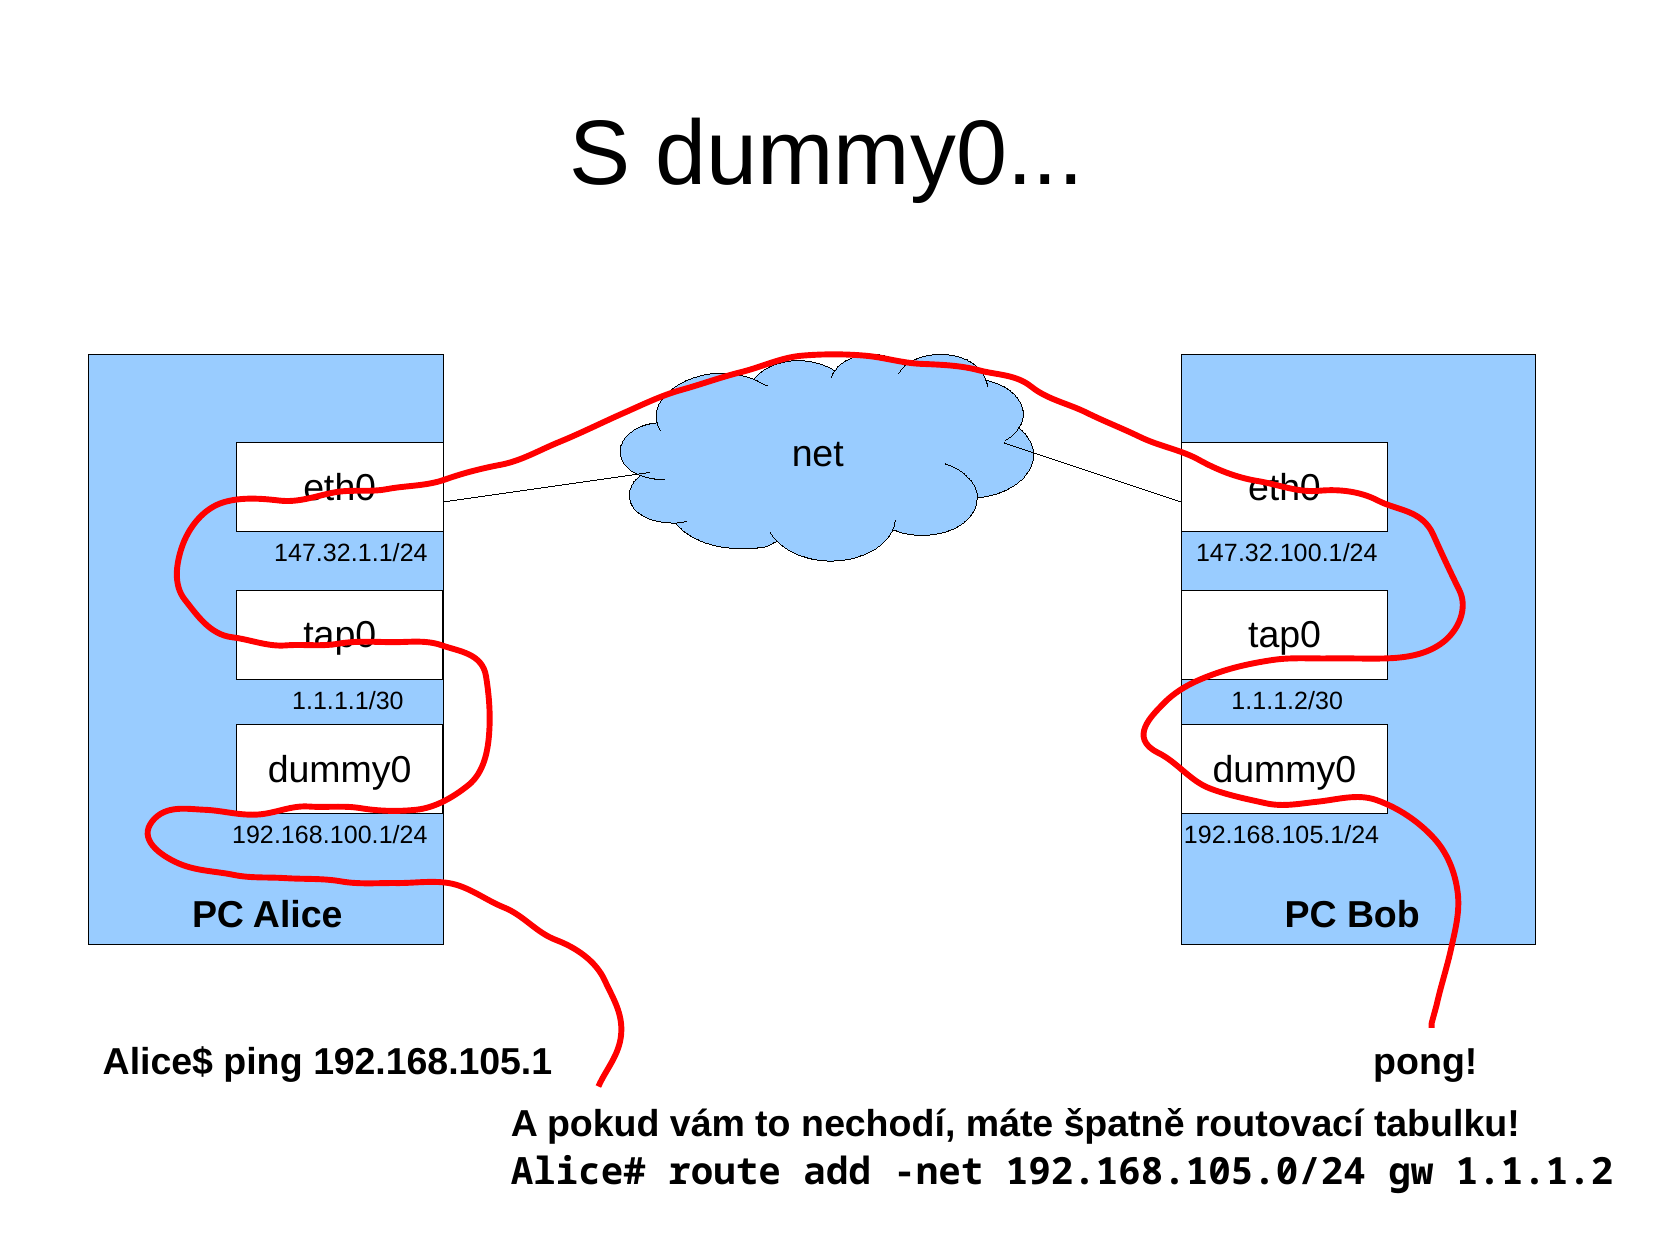

# S dummy0...
 net
 net
eth0
eth0
eth0
147.32.1.1/24
147.32.100.1/24
147.32.100.1/24
tap0
tap0
1.1.1.1/30
1.1.1.2/30
dummy0
dummy0
192.168.100.1/24
 192.168.105.1/24
PC Alice
PC Alice
PC Bob
PC Bob
Alice$ ping 192.168.105.1
pong!
A pokud vám to nechodí, máte špatně routovací tabulku!
Alice# route add -net 192.168.105.0/24 gw 1.1.1.2